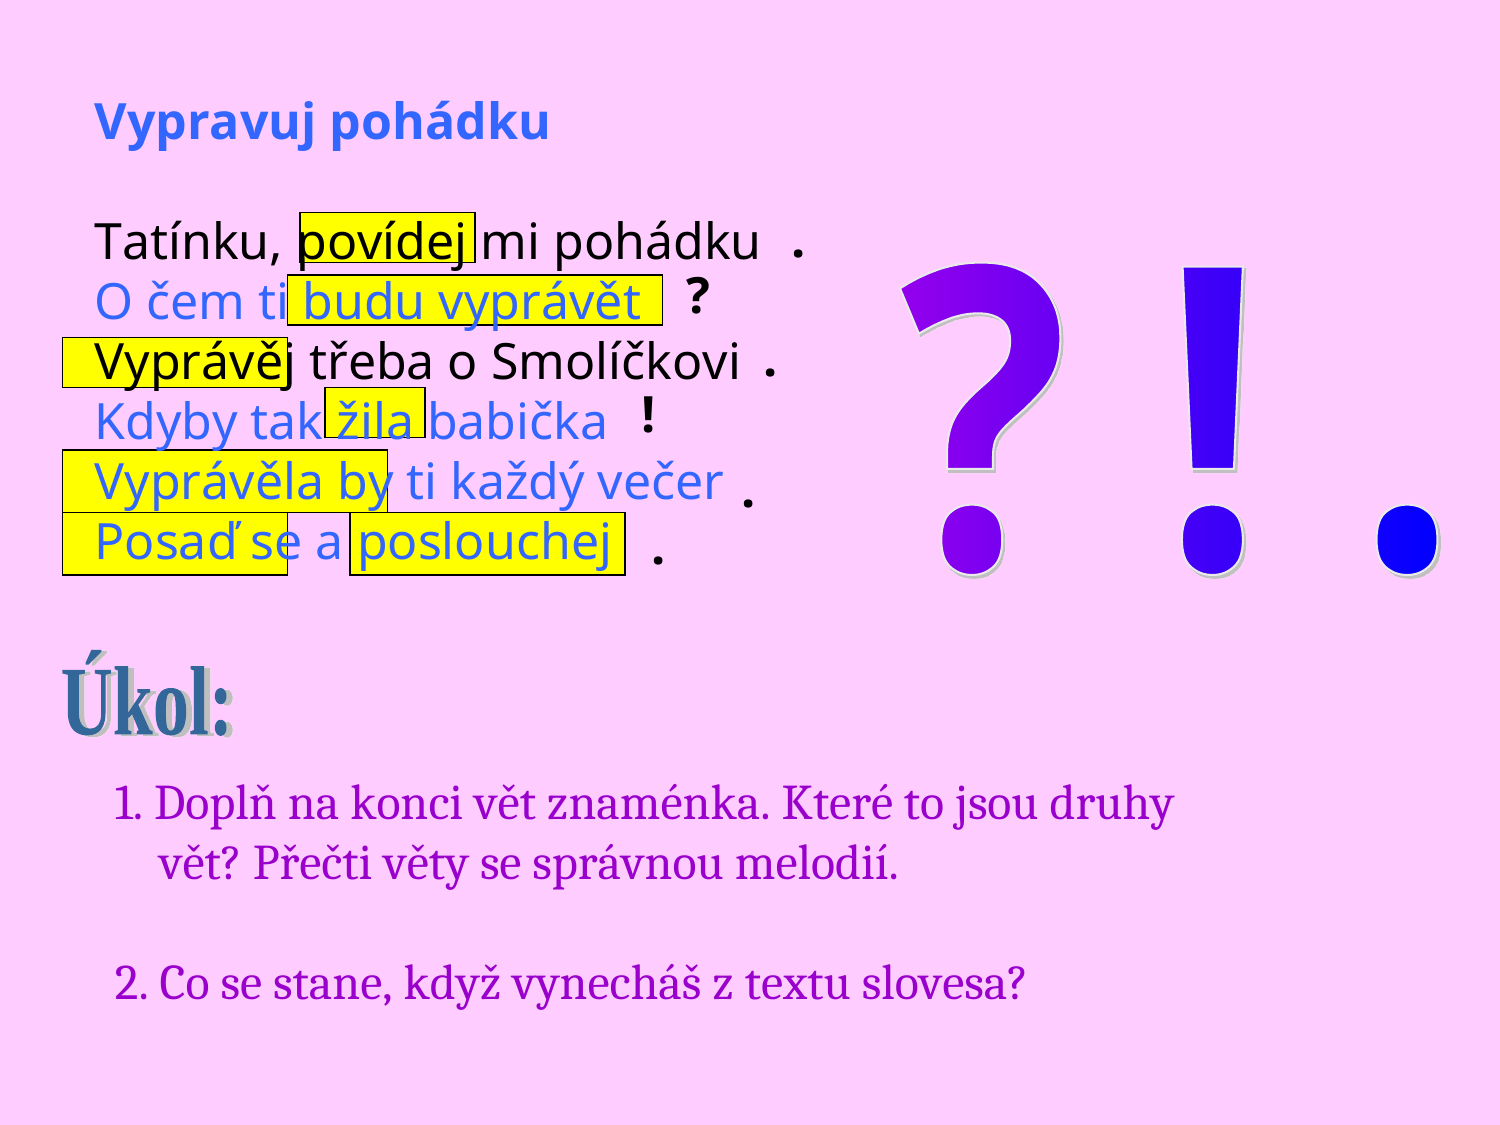

Vypravuj pohádku
Tatínku, povídej mi pohádku
O čem ti budu vyprávět
Vyprávěj třeba o Smolíčkovi
Kdyby tak žila babička
Vyprávěla by ti každý večer
Posaď se a poslouchej
.
?
? ! .
.
!
.
.
Úkol:
1. Doplň na konci vět znaménka. Které to jsou druhy
 vět? Přečti věty se správnou melodií.
2. Co se stane, když vynecháš z textu slovesa?